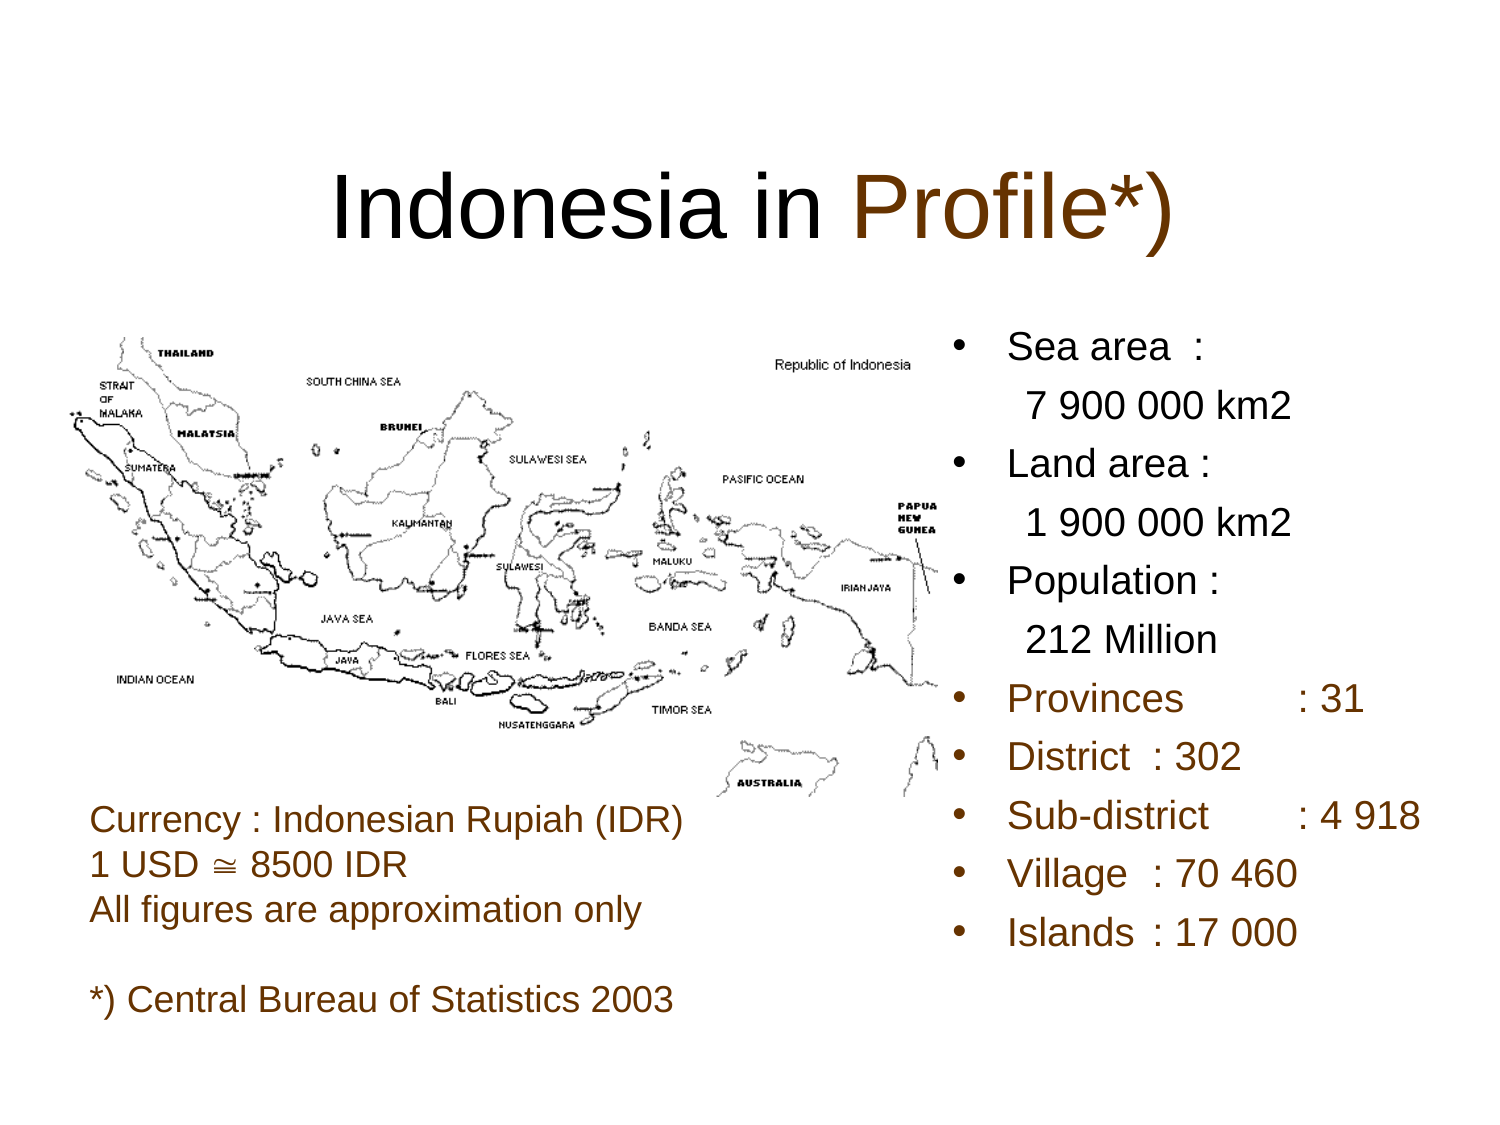

# Indonesia in Profile*)
Sea area :
7 900 000 km2
Land area :
1 900 000 km2
Population :
212 Million
Provinces 	: 31
District 	: 302
Sub-district	: 4 918
Village	: 70 460
Islands	: 17 000
Currency : Indonesian Rupiah (IDR)
1 USD  8500 IDR
All figures are approximation only
*) Central Bureau of Statistics 2003